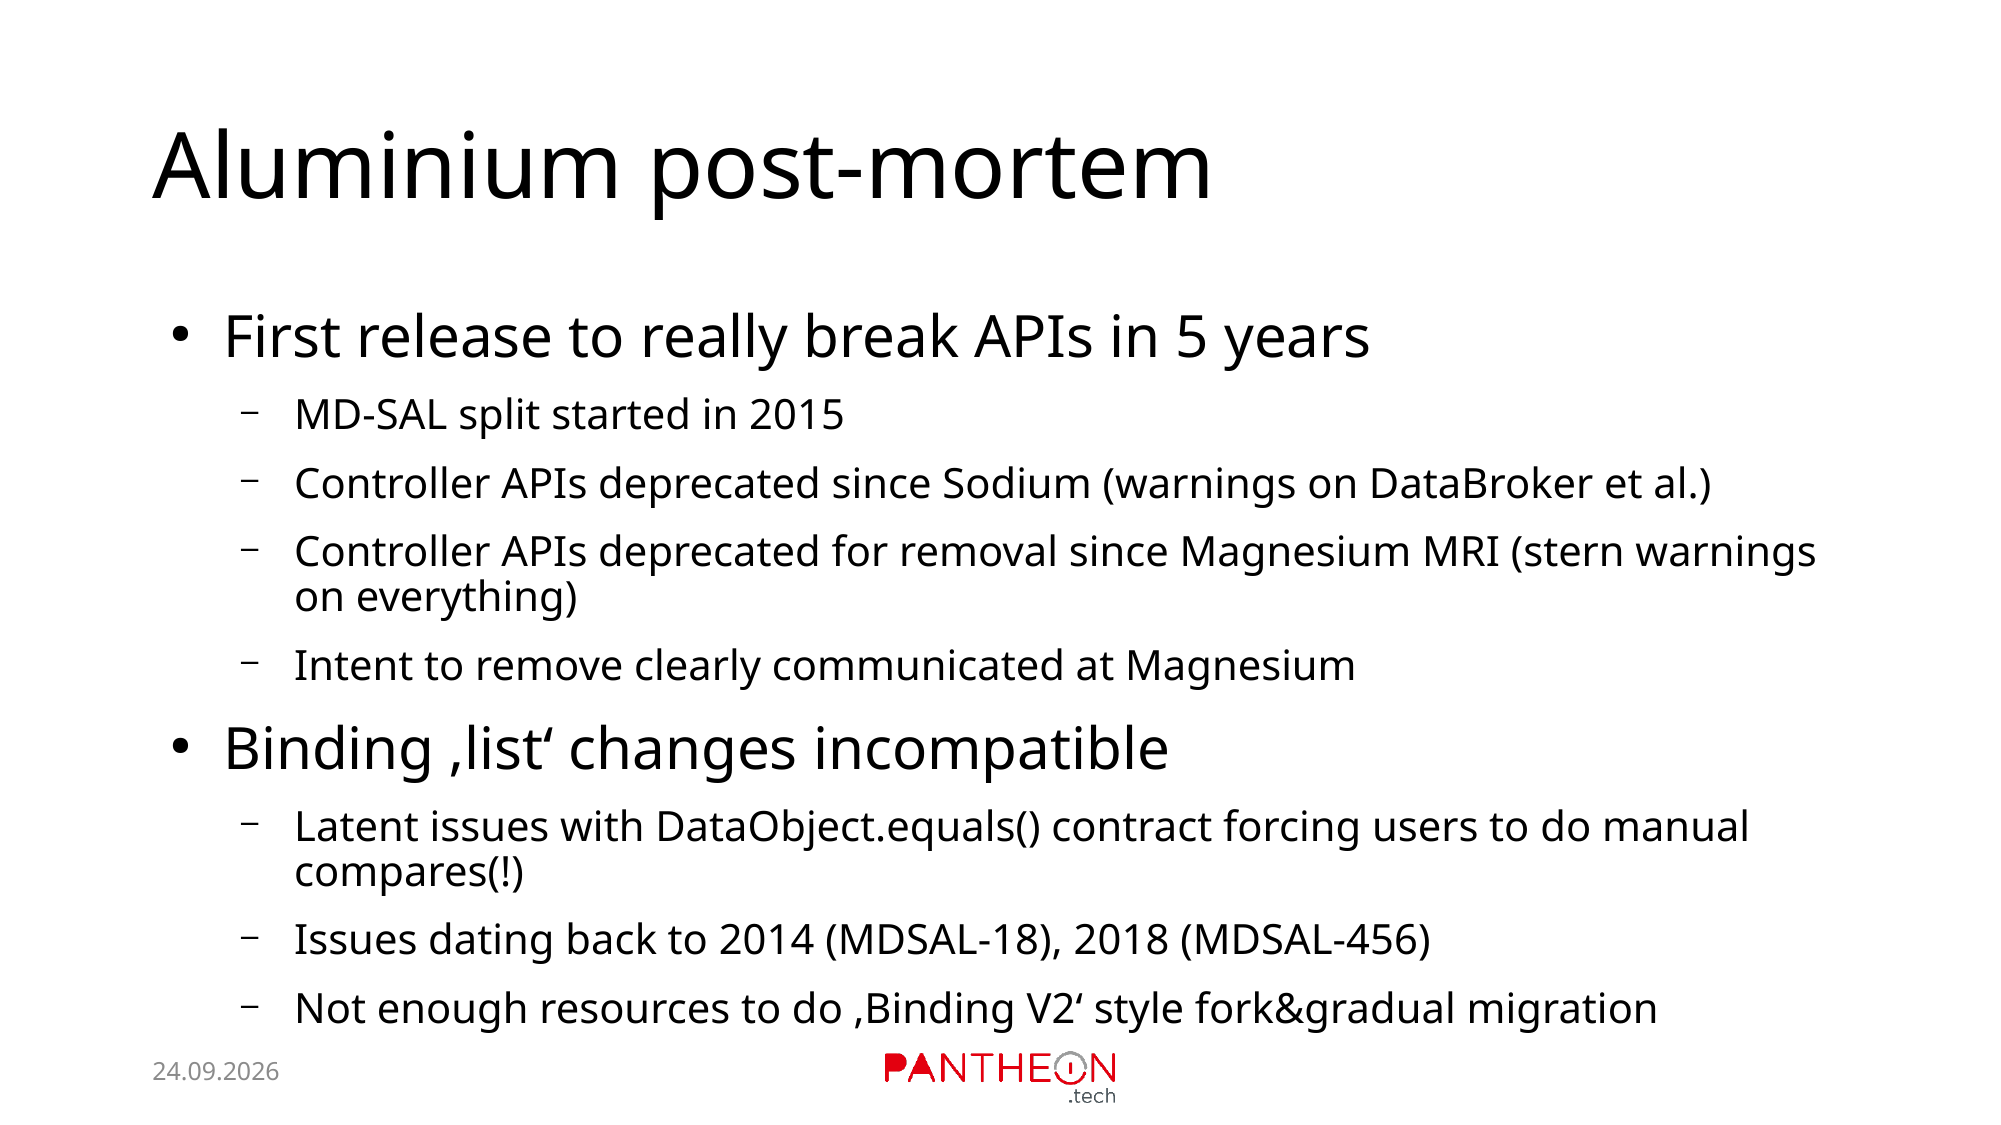

# Aluminium post-mortem
First release to really break APIs in 5 years
MD-SAL split started in 2015
Controller APIs deprecated since Sodium (warnings on DataBroker et al.)
Controller APIs deprecated for removal since Magnesium MRI (stern warnings on everything)
Intent to remove clearly communicated at Magnesium
Binding ‚list‘ changes incompatible
Latent issues with DataObject.equals() contract forcing users to do manual compares(!)
Issues dating back to 2014 (MDSAL-18), 2018 (MDSAL-456)
Not enough resources to do ‚Binding V2‘ style fork&gradual migration